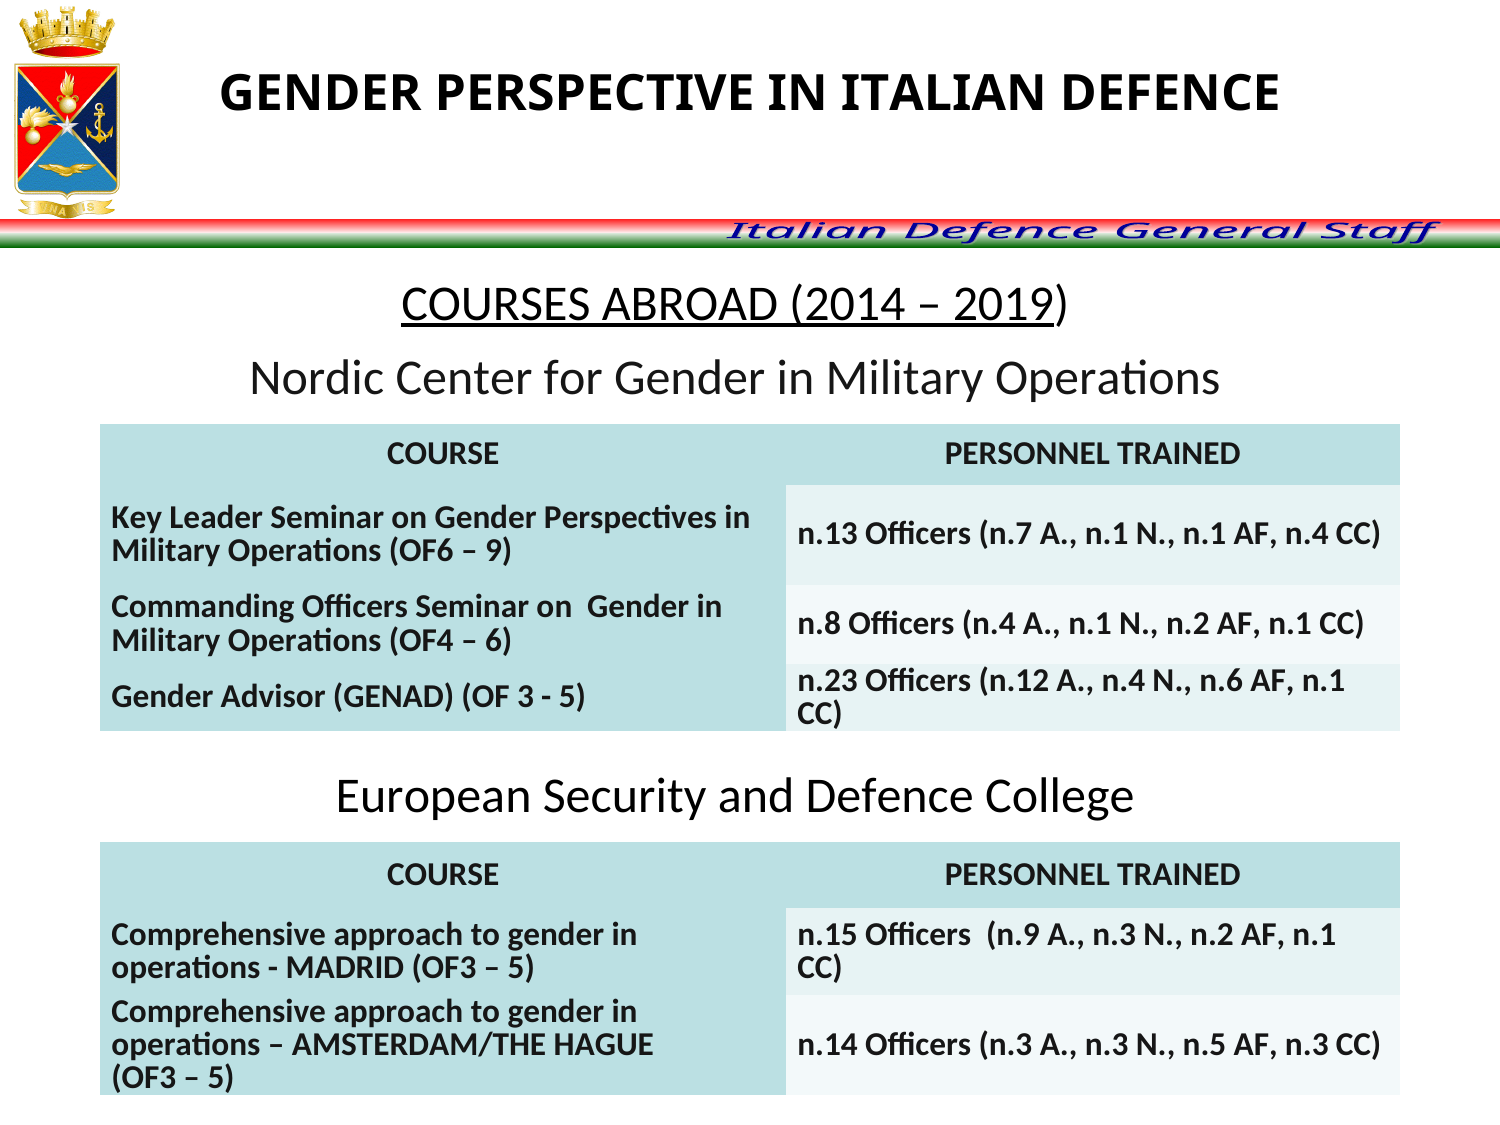

GENDER PERSPECTIVE IN ITALIAN DEFENCE
COURSES ABROAD (2014 – 2019)
Nordic Center for Gender in Military Operations
| COURSE | PERSONNEL TRAINED |
| --- | --- |
| Key Leader Seminar on Gender Perspectives in Military Operations (OF6 – 9) | n.13 Officers (n.7 A., n.1 N., n.1 AF, n.4 CC) |
| Commanding Officers Seminar on Gender in Military Operations (OF4 – 6) | n.8 Officers (n.4 A., n.1 N., n.2 AF, n.1 CC) |
| Gender Advisor (GENAD) (OF 3 - 5) | n.23 Officers (n.12 A., n.4 N., n.6 AF, n.1 CC) |
European Security and Defence College
| COURSE | PERSONNEL TRAINED |
| --- | --- |
| Comprehensive approach to gender in operations - MADRID (OF3 – 5) | n.15 Officers (n.9 A., n.3 N., n.2 AF, n.1 CC) |
| Comprehensive approach to gender in operations – AMSTERDAM/THE HAGUE (OF3 – 5) | n.14 Officers (n.3 A., n.3 N., n.5 AF, n.3 CC) |